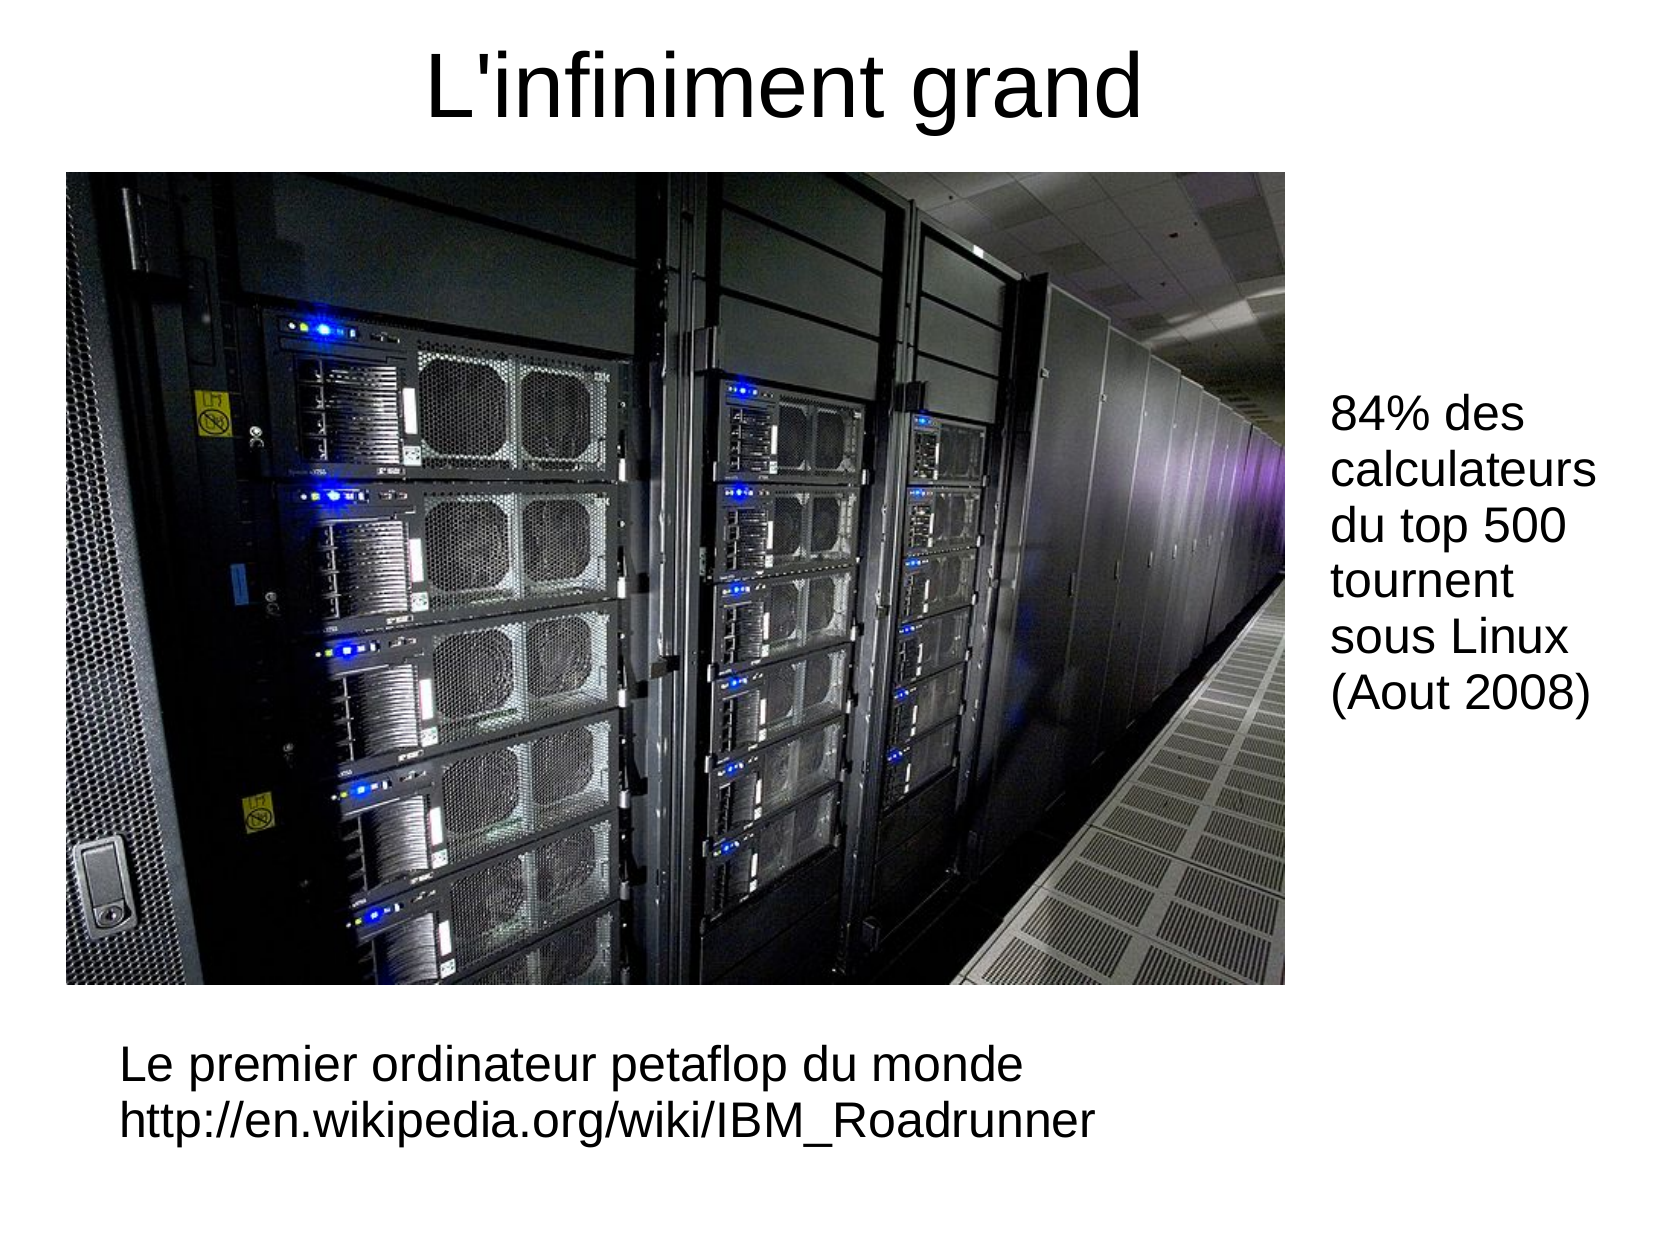

# L'infiniment grand
84% des
calculateurs
du top 500
tournent
sous Linux
(Aout 2008)
Le premier ordinateur petaflop du monde
http://en.wikipedia.org/wiki/IBM_Roadrunner